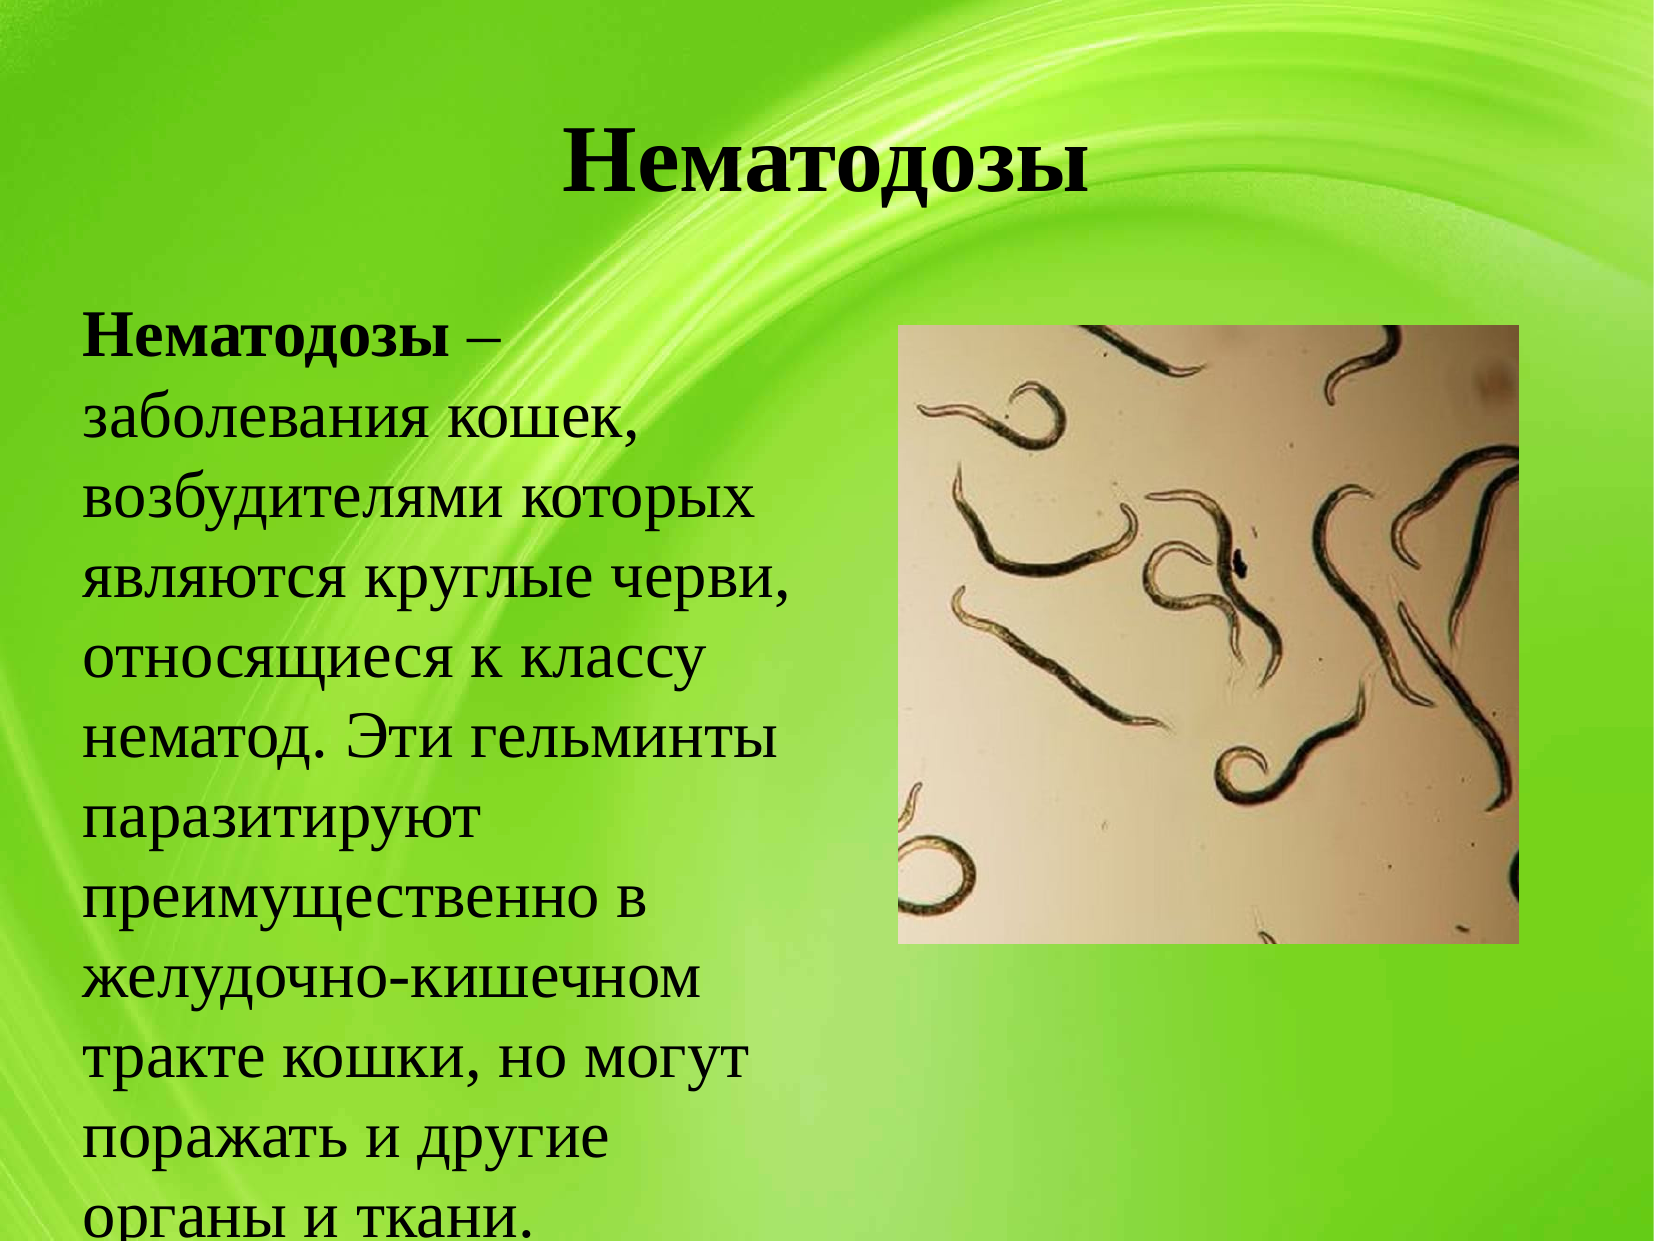

# Нематодозы
Нематодозы – заболевания кошек, возбудителями которых являются круглые черви, относящиеся к классу нематод. Эти гельминты паразитируют преимущественно в желудочно-кишечном тракте кошки, но могут поражать и другие органы и ткани.